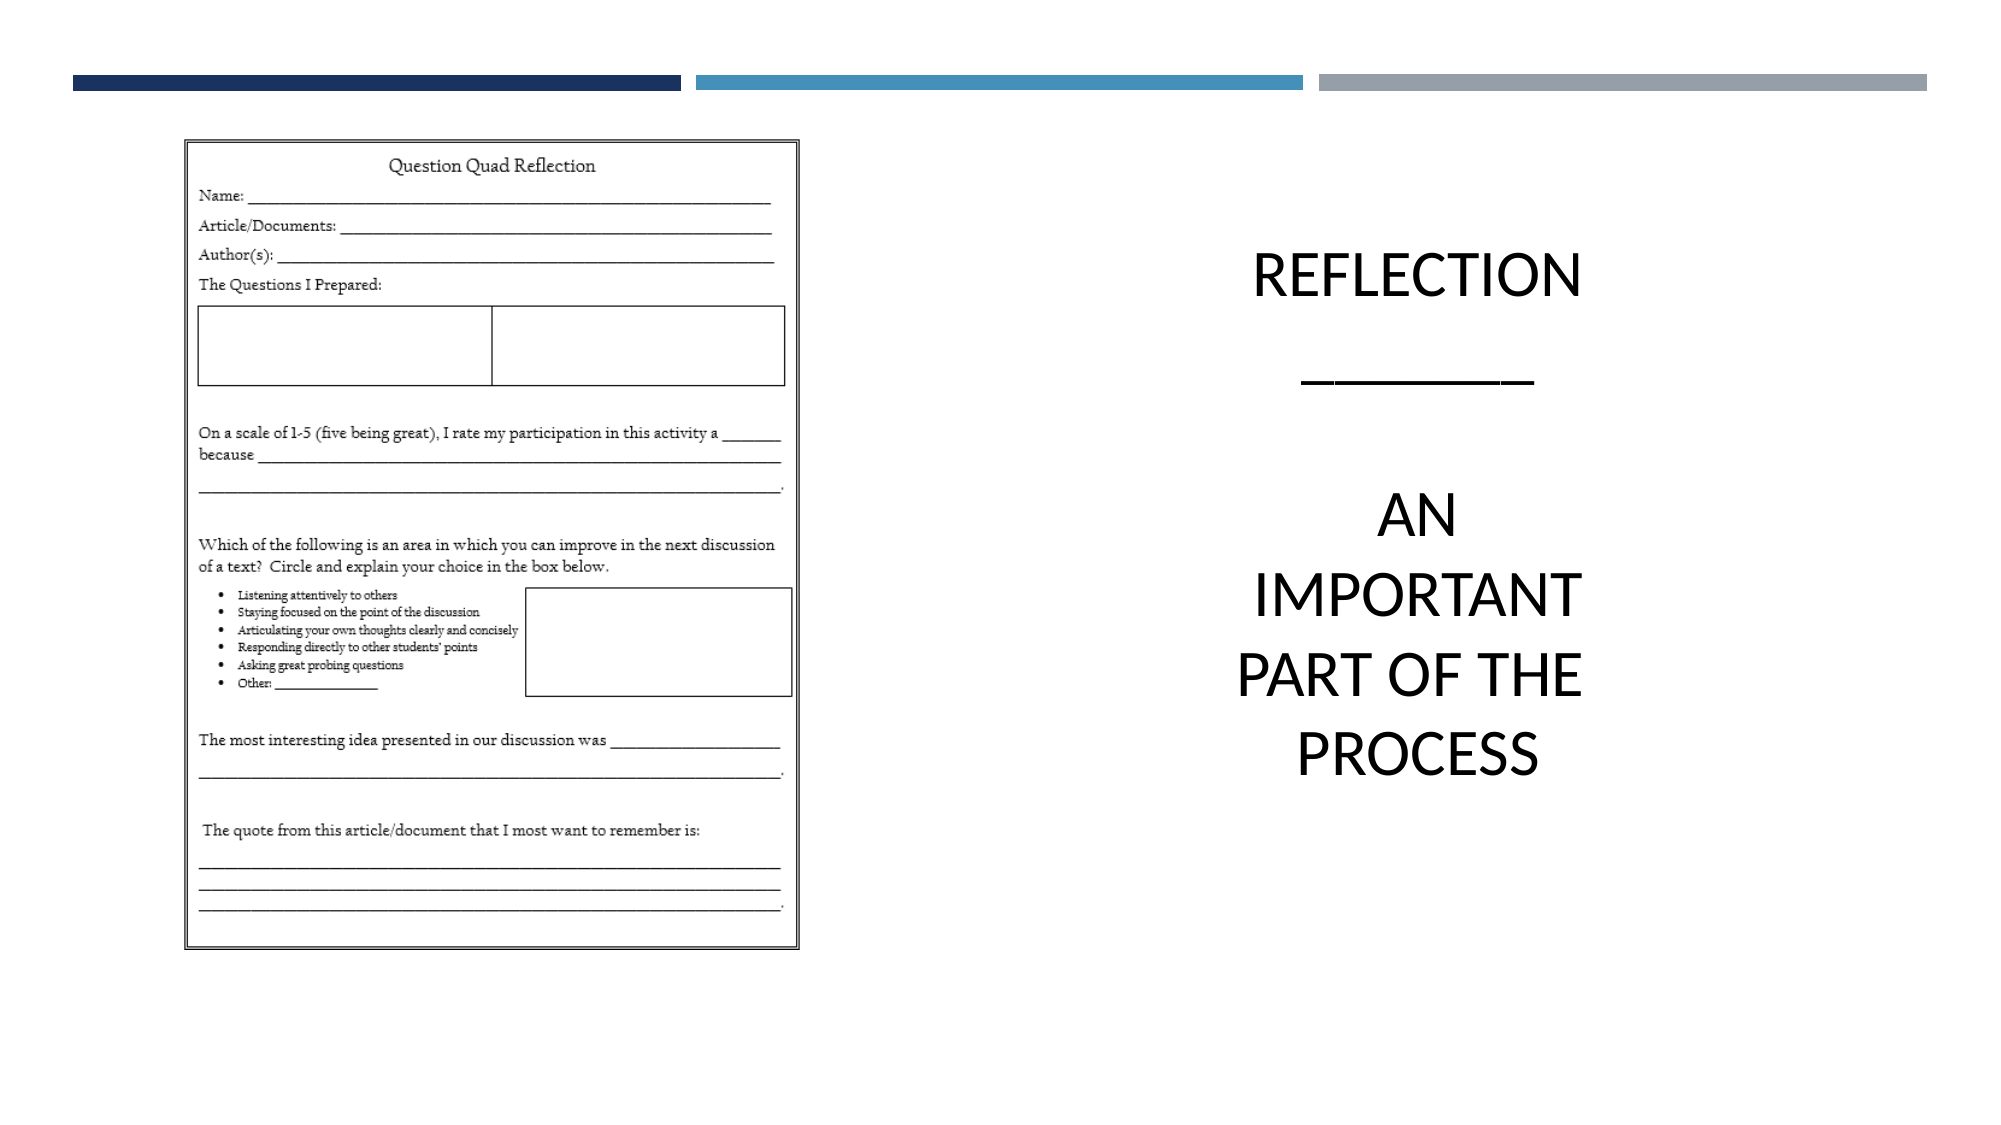

# Reflection – an important part of the process
REFLECTION
_______
AN
IMPORTANT
PART OF THE
PROCESS